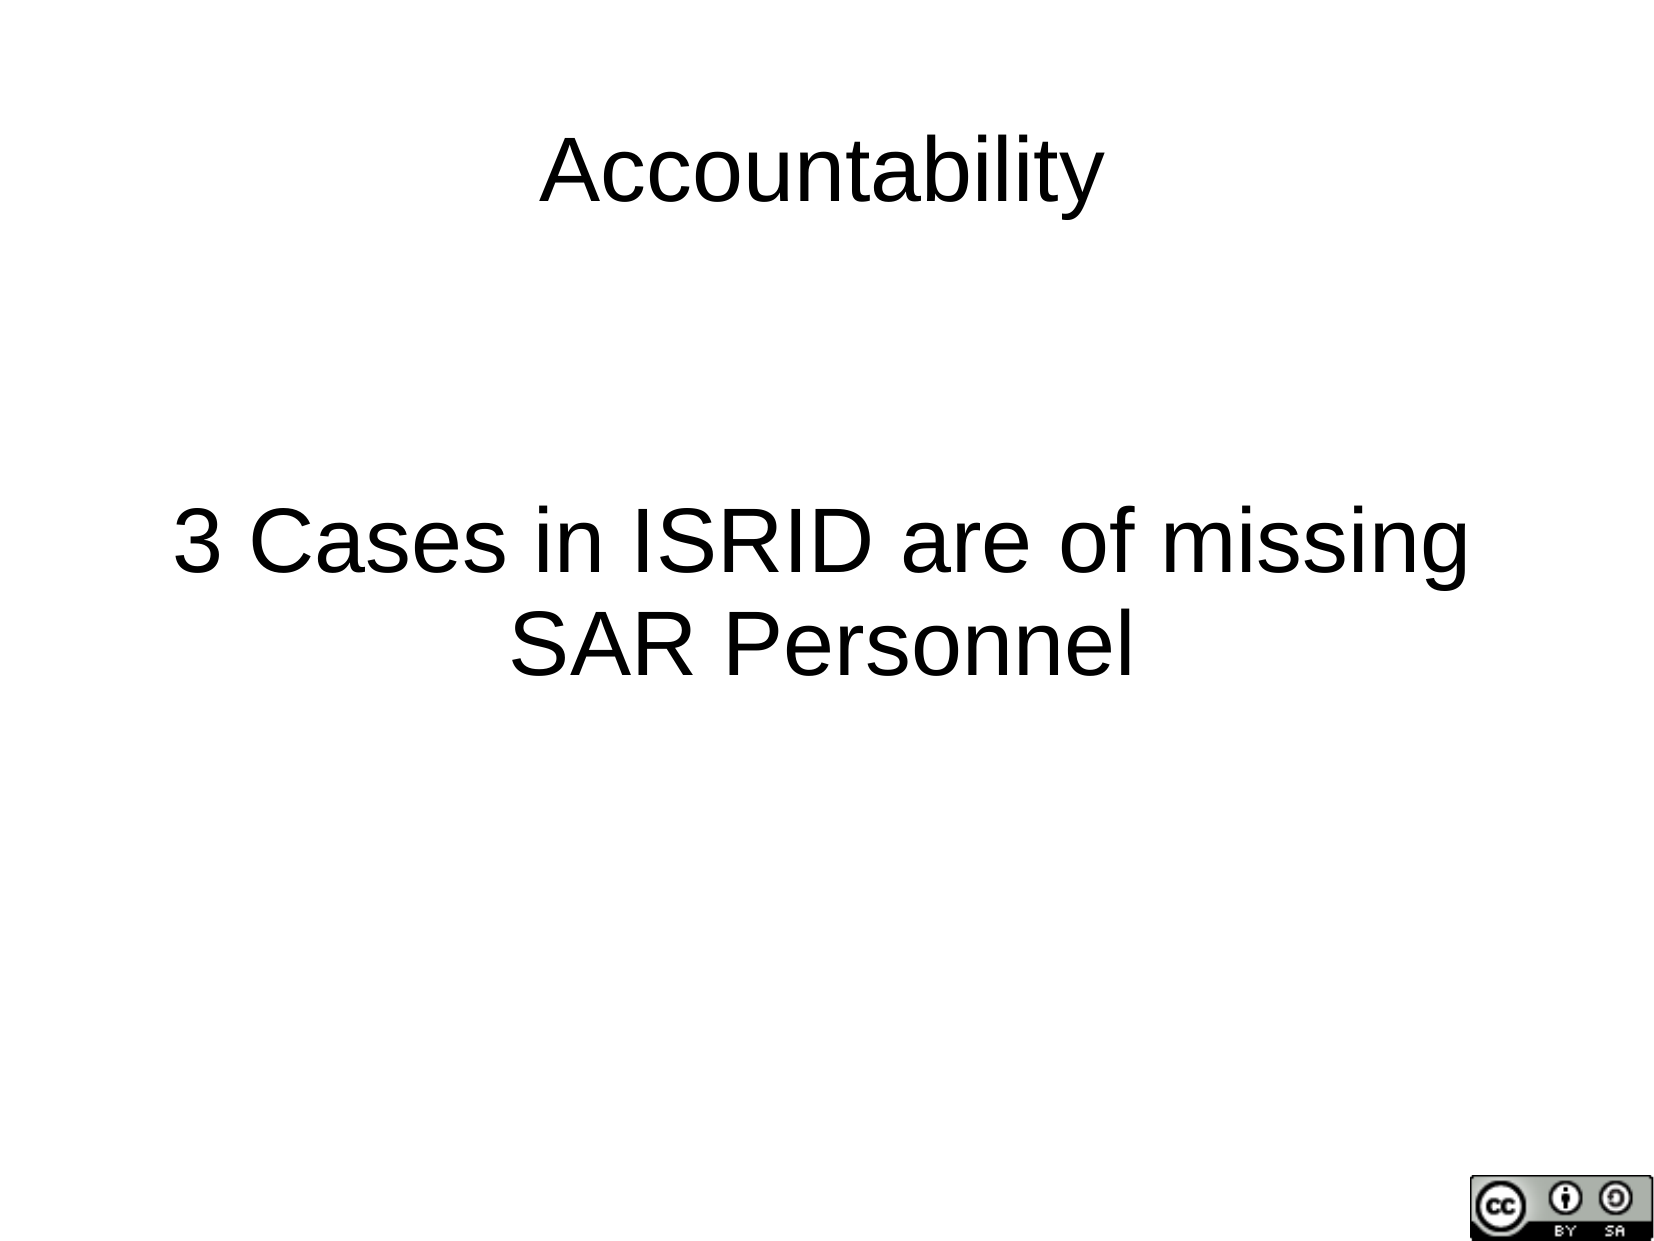

Accountability
# 3 Cases in ISRID are of missing SAR Personnel